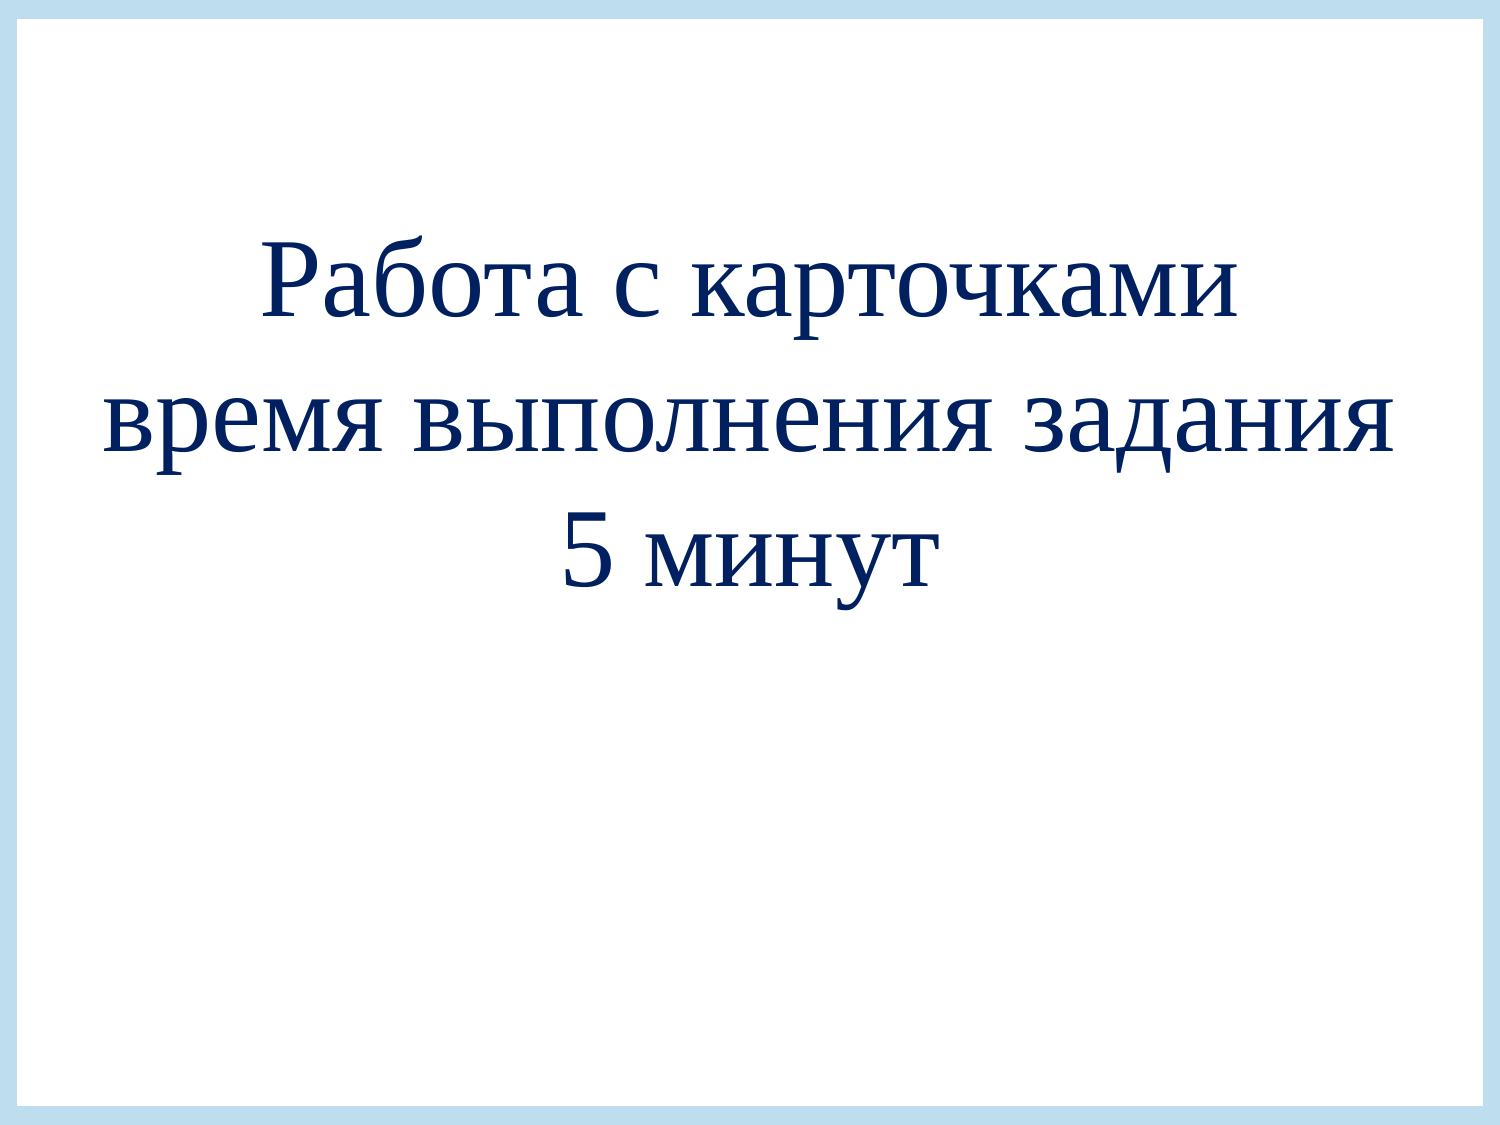

# Работа с карточками время выполнения задания 5 минут